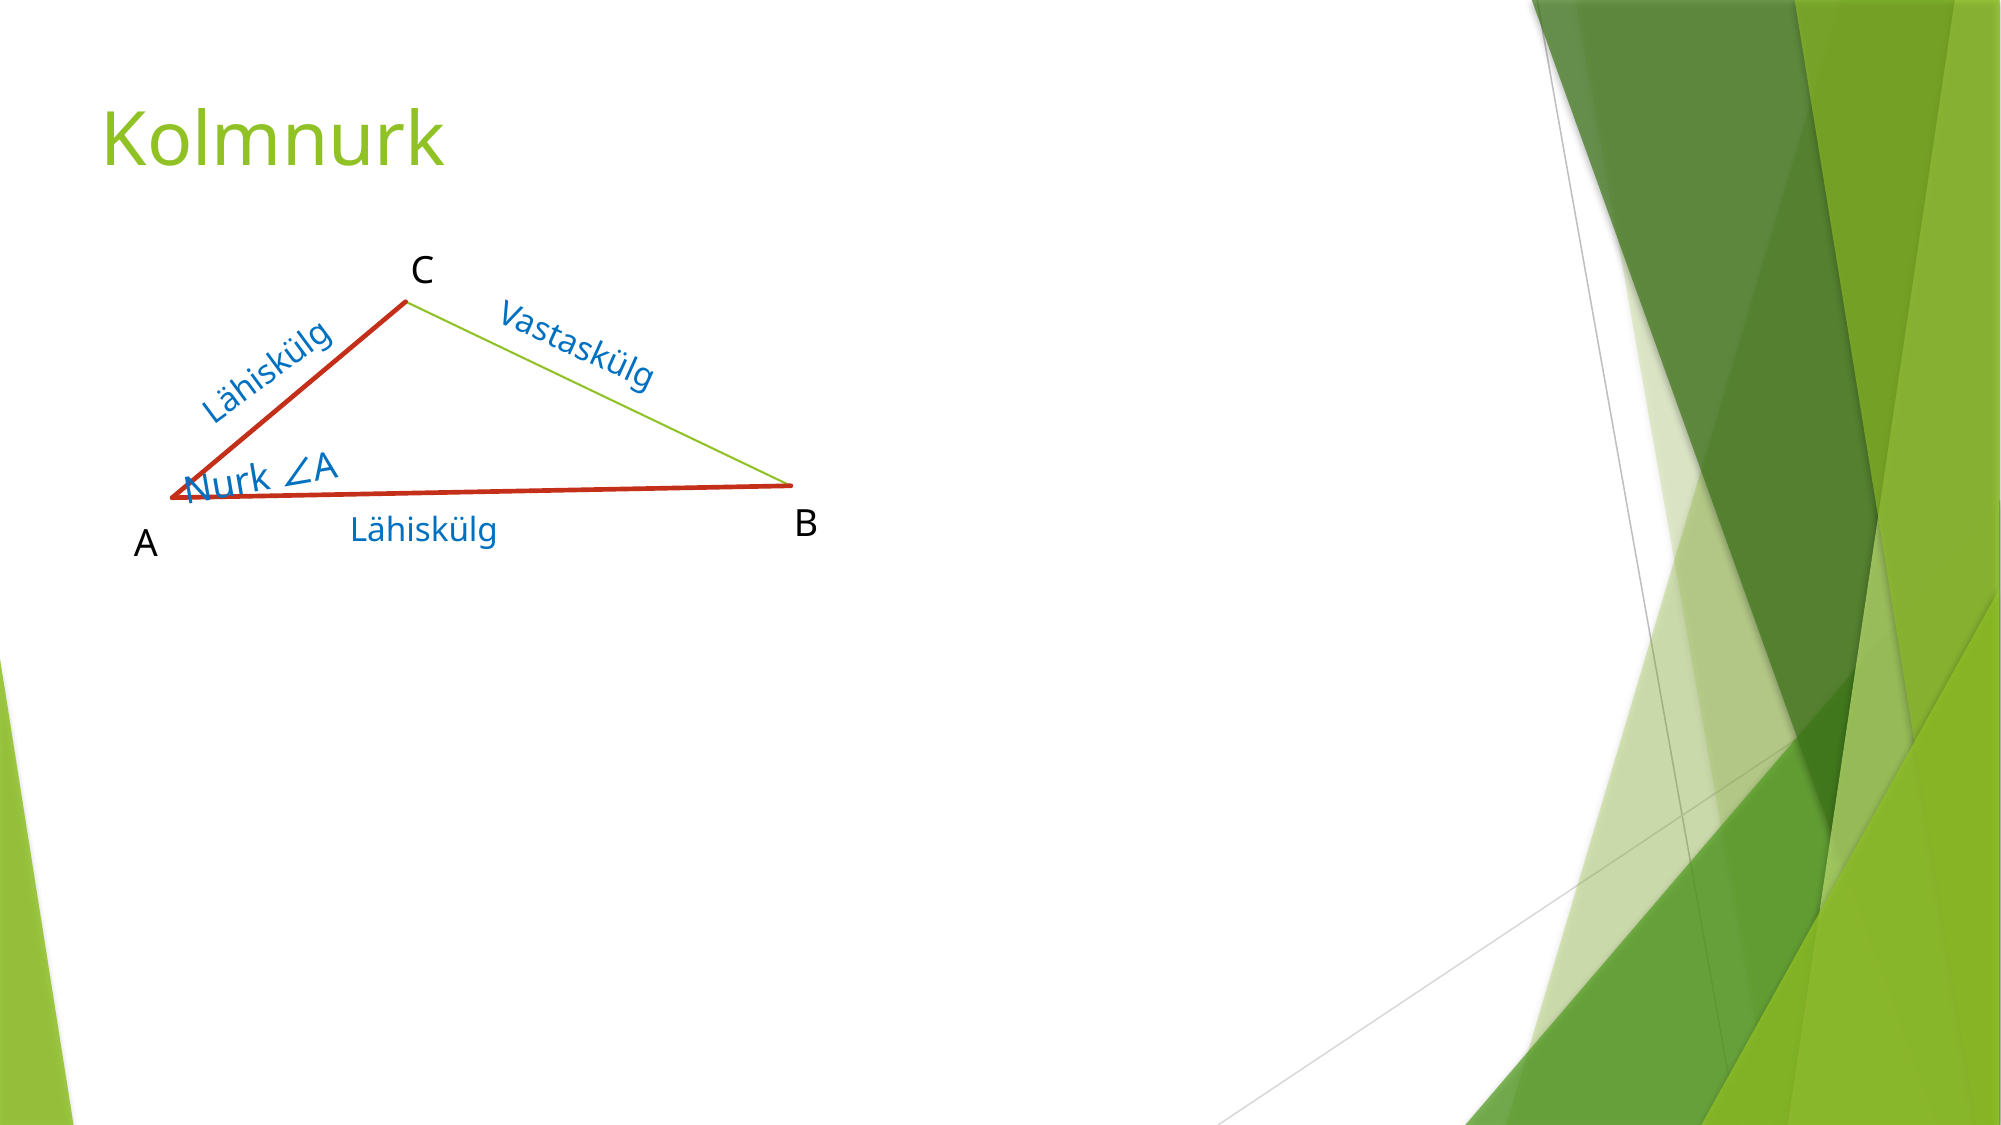

# Kolmnurk
C
Vastaskülg
Lähiskülg
Nurk ∠A
B
Lähiskülg
A